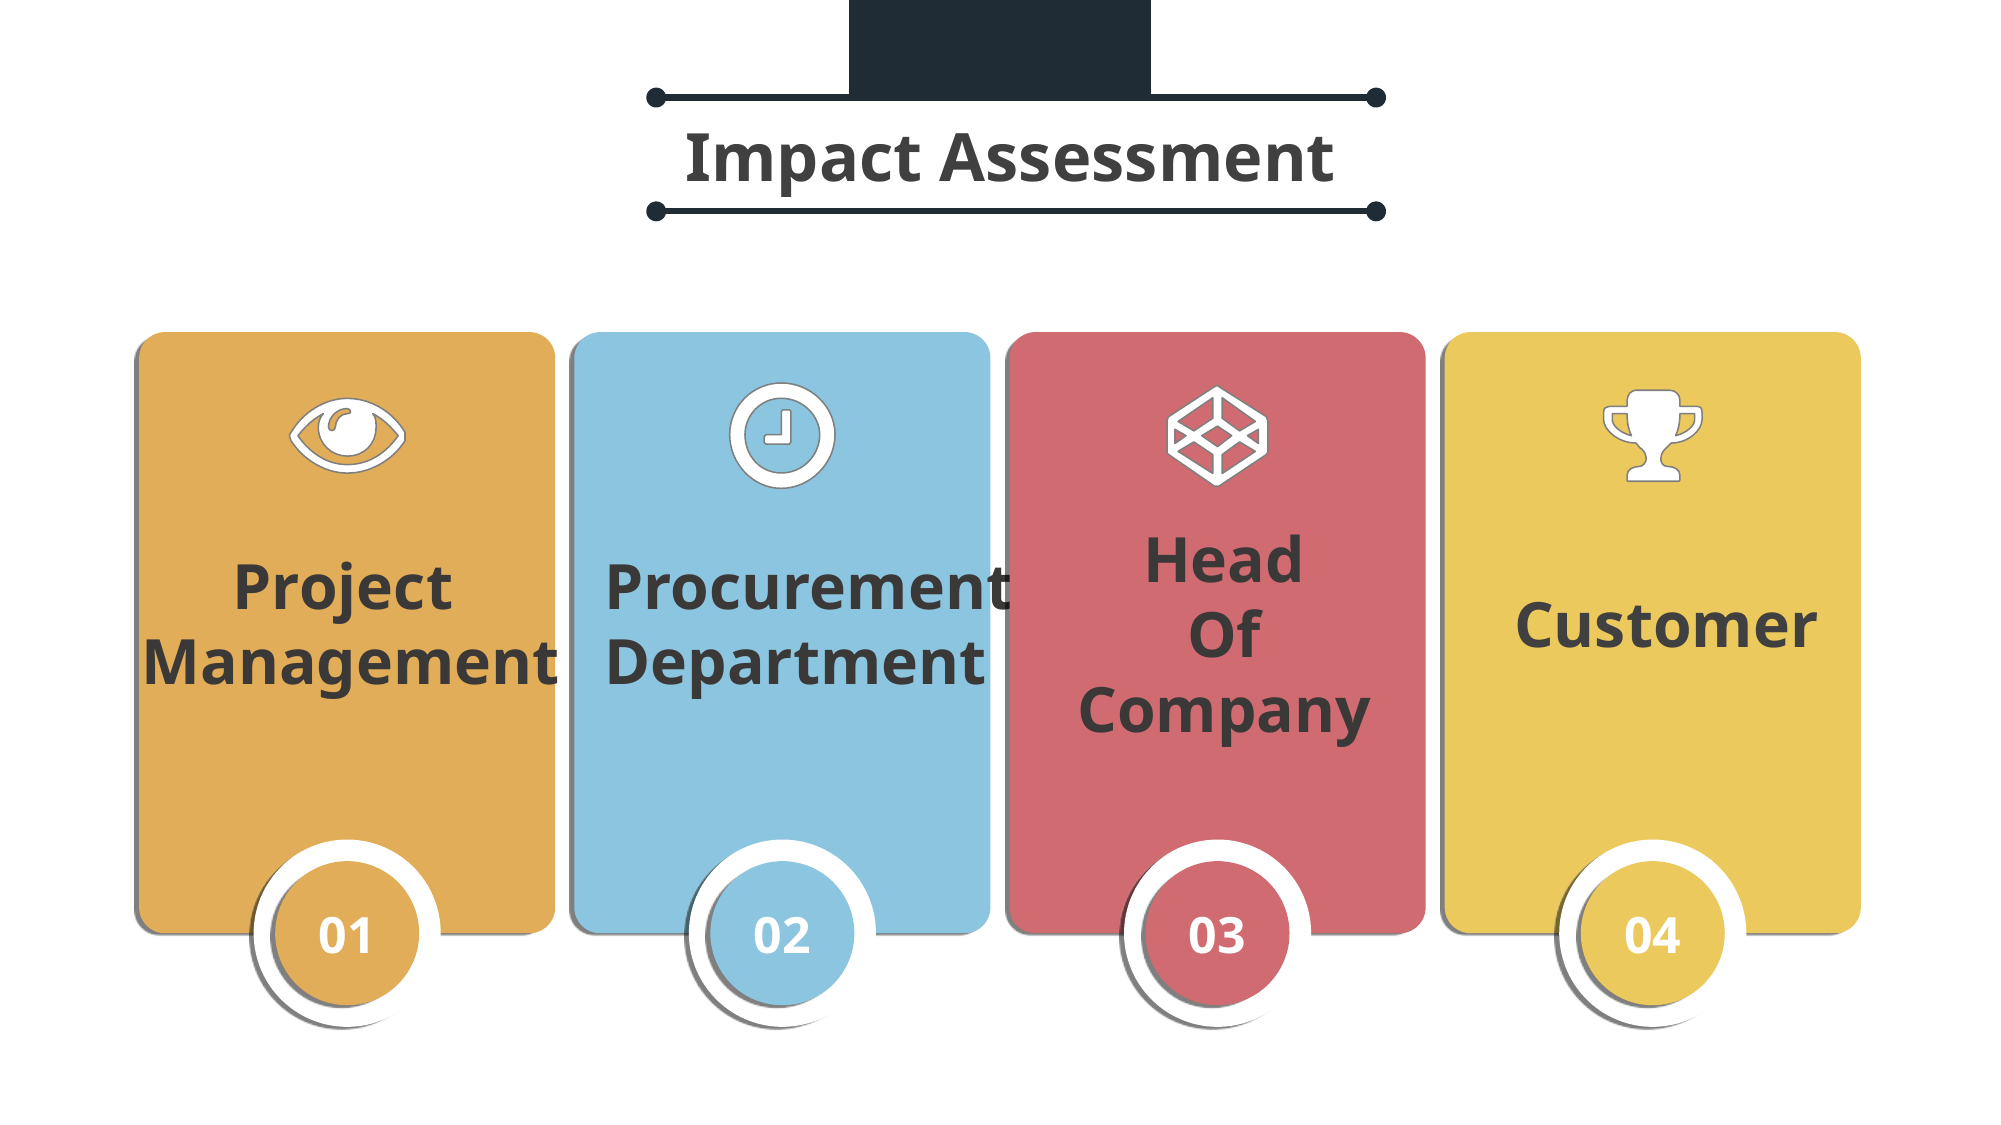

Impact Assessment
01
Project
Management
02
Procurement
Department
03
Head
Of
Company
04
Customer